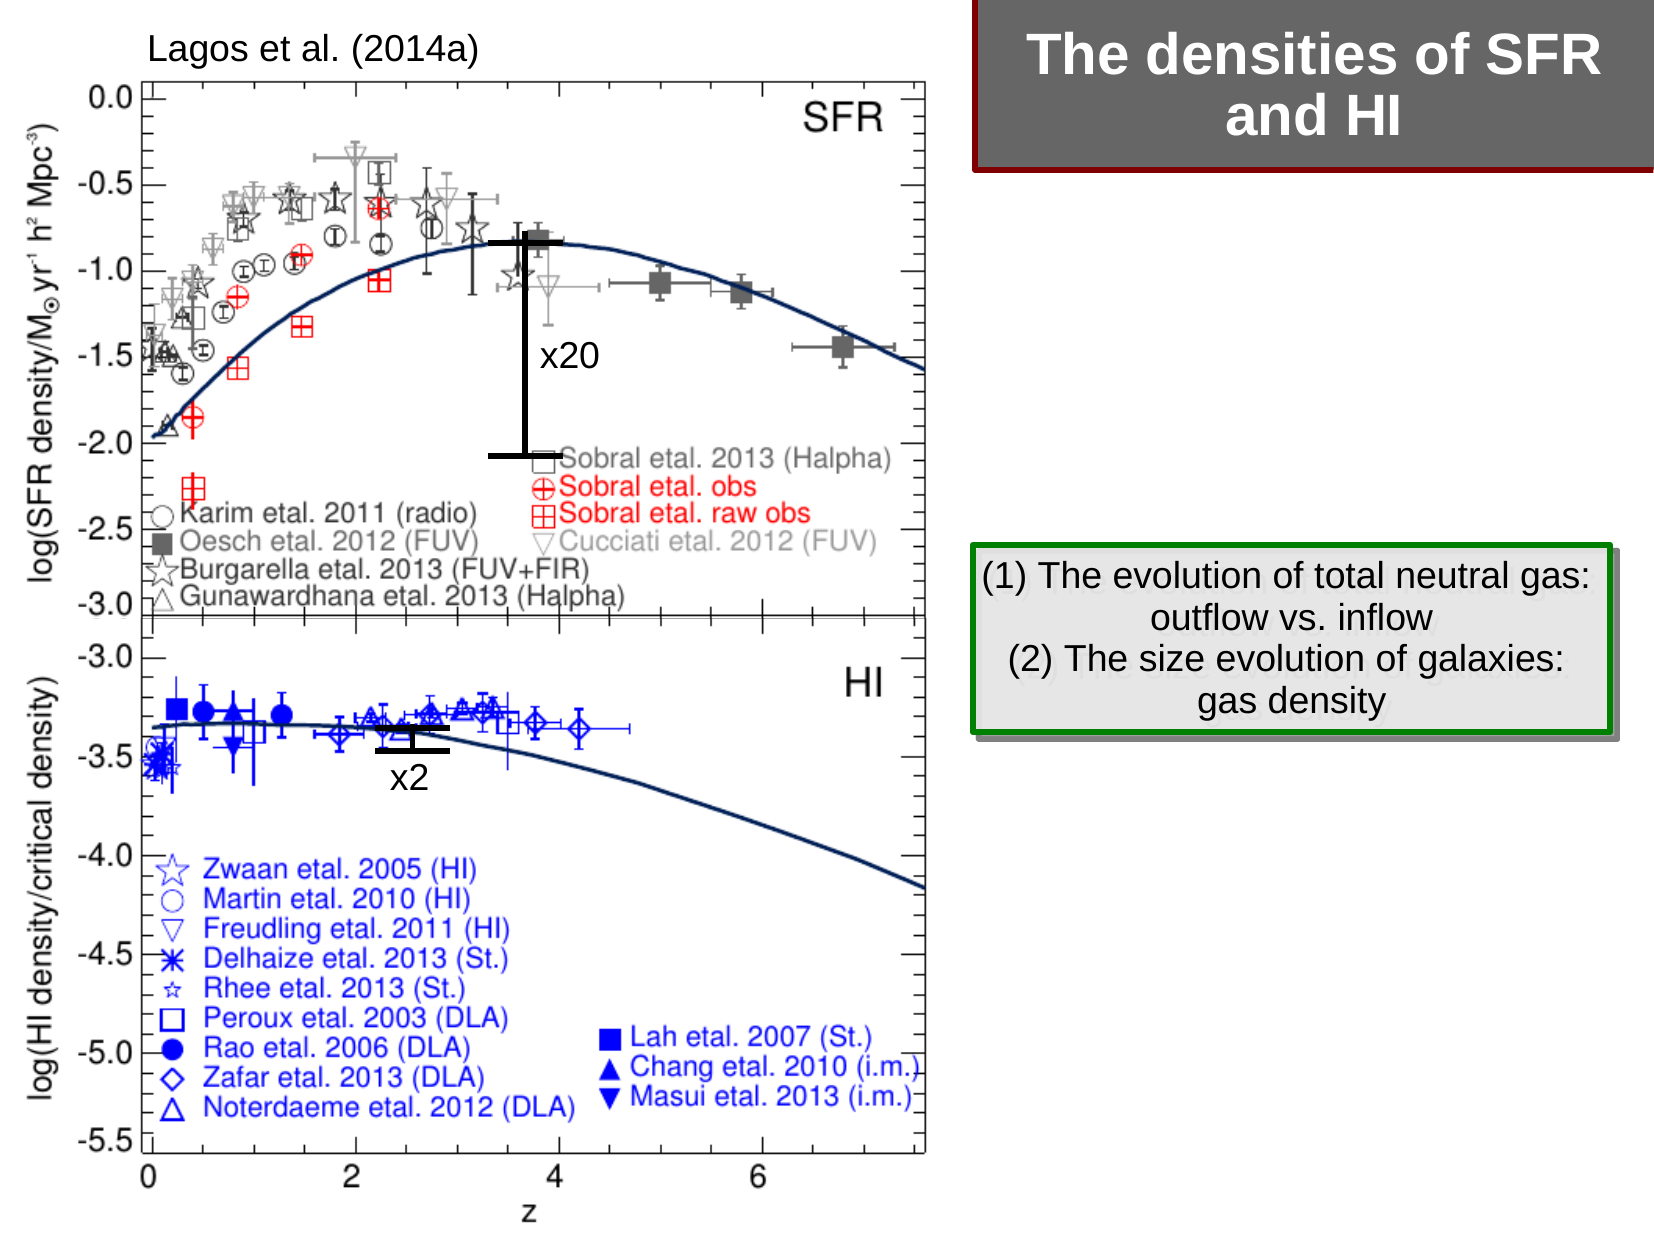

Lagos et al. (2014a)
# The densities of SFR and HI
x20
(1) The evolution of total neutral gas:
outflow vs. inflow
(2) The size evolution of galaxies:
gas density
x2